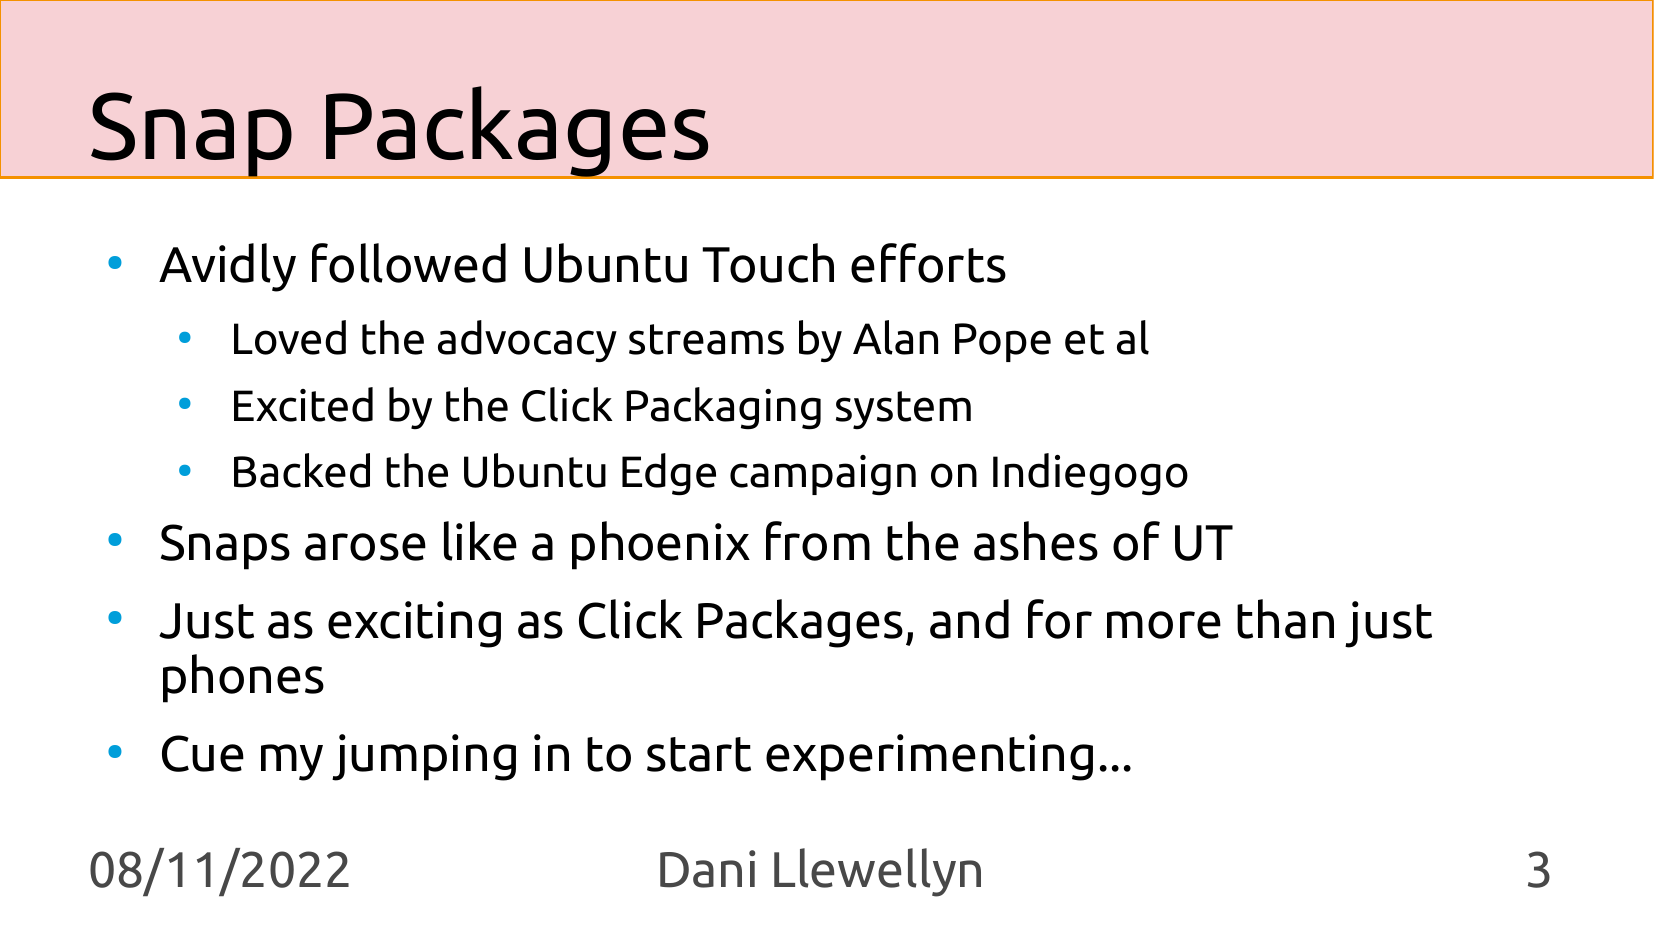

# Snap Packages
Avidly followed Ubuntu Touch efforts
Loved the advocacy streams by Alan Pope et al
Excited by the Click Packaging system
Backed the Ubuntu Edge campaign on Indiegogo
Snaps arose like a phoenix from the ashes of UT
Just as exciting as Click Packages, and for more than just phones
Cue my jumping in to start experimenting...
08/11/2022
Dani Llewellyn
3